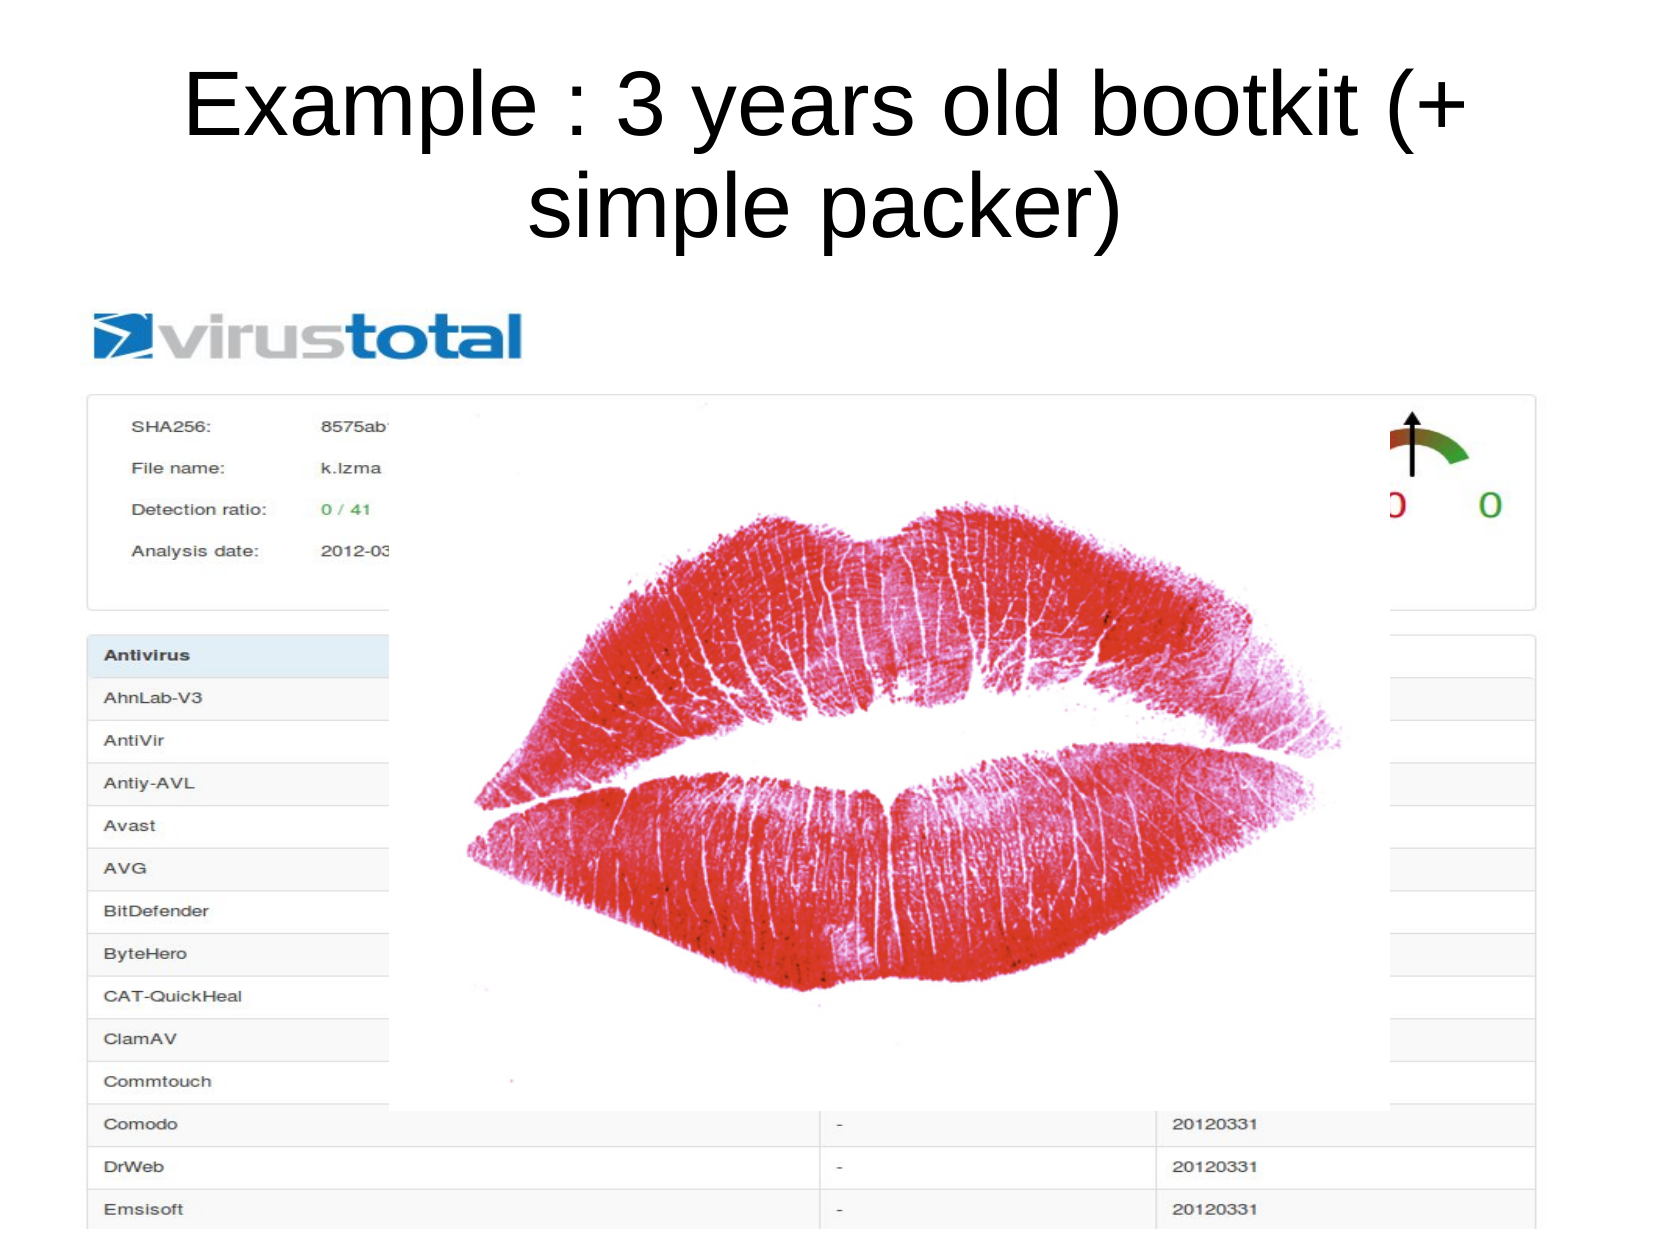

# Example : 3 years old bootkit (+ simple packer)